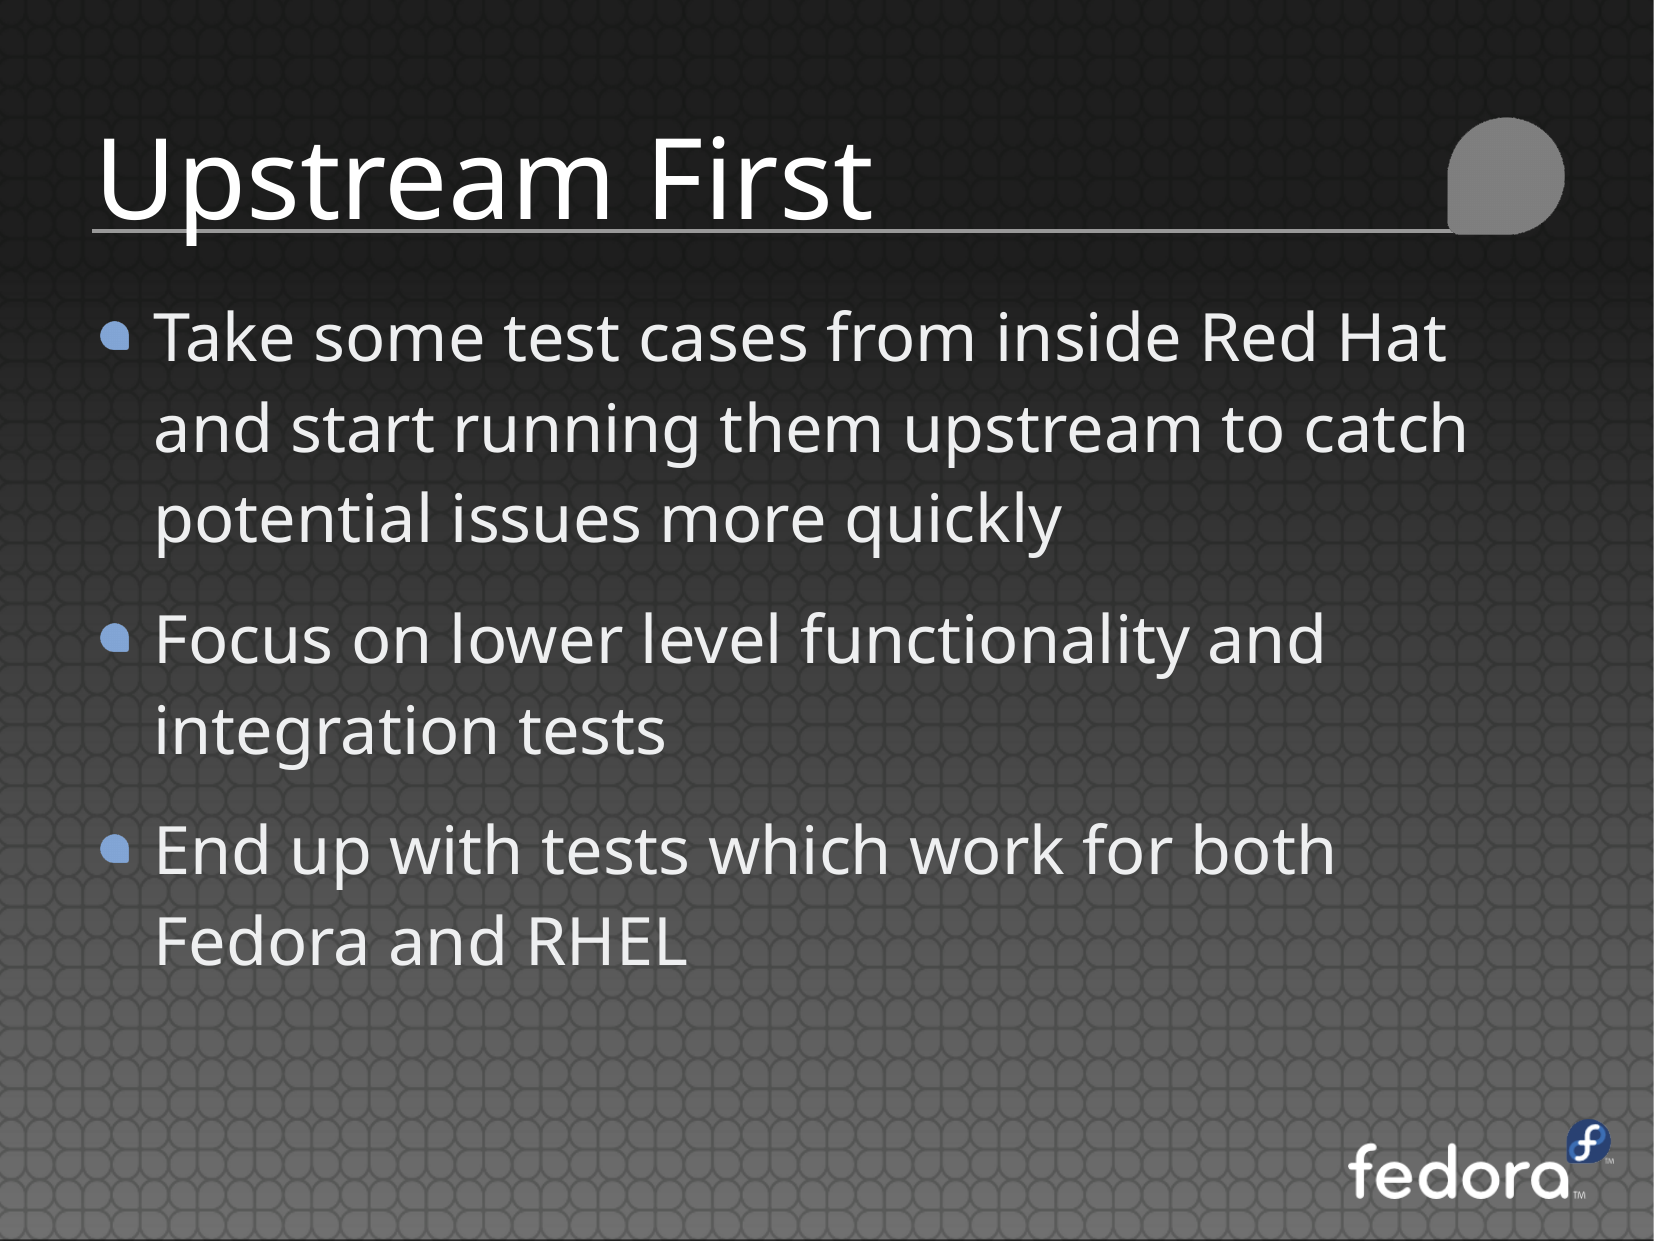

Upstream First
# Take some test cases from inside Red Hat and start running them upstream to catch potential issues more quickly
Focus on lower level functionality and integration tests
End up with tests which work for both Fedora and RHEL